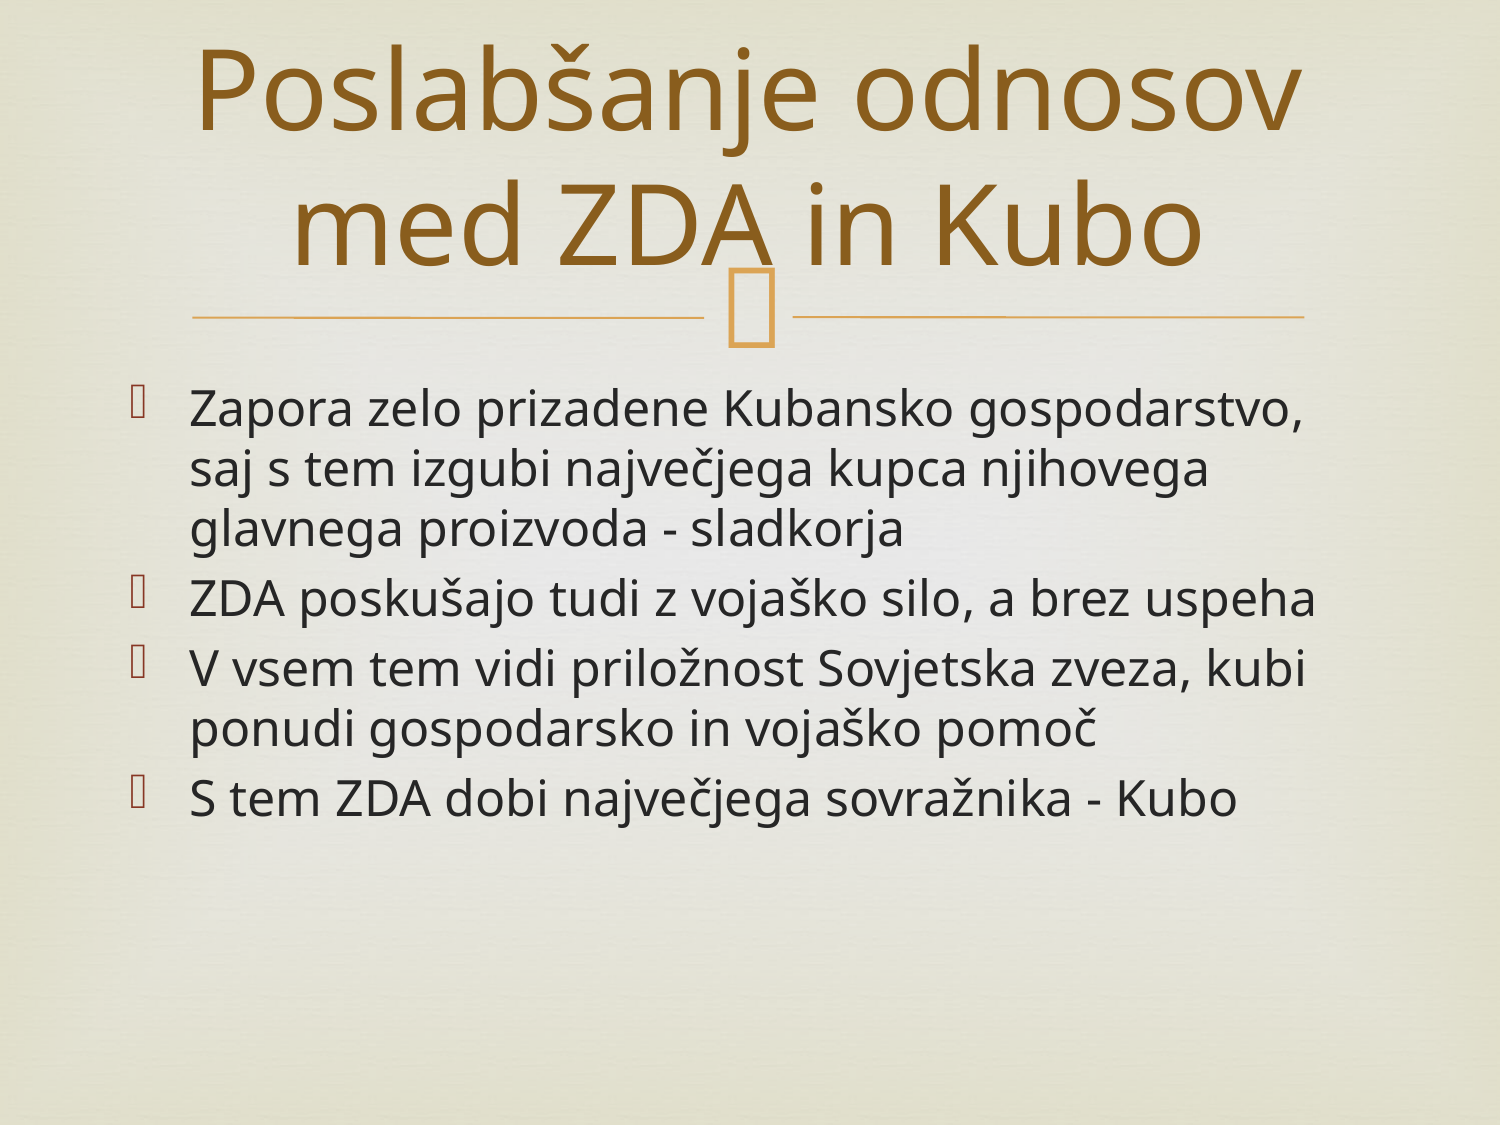

Poslabšanje odnosov med ZDA in Kubo
# Zapora zelo prizadene Kubansko gospodarstvo, saj s tem izgubi največjega kupca njihovega glavnega proizvoda - sladkorja
ZDA poskušajo tudi z vojaško silo, a brez uspeha
V vsem tem vidi priložnost Sovjetska zveza, kubi ponudi gospodarsko in vojaško pomoč
S tem ZDA dobi največjega sovražnika - Kubo